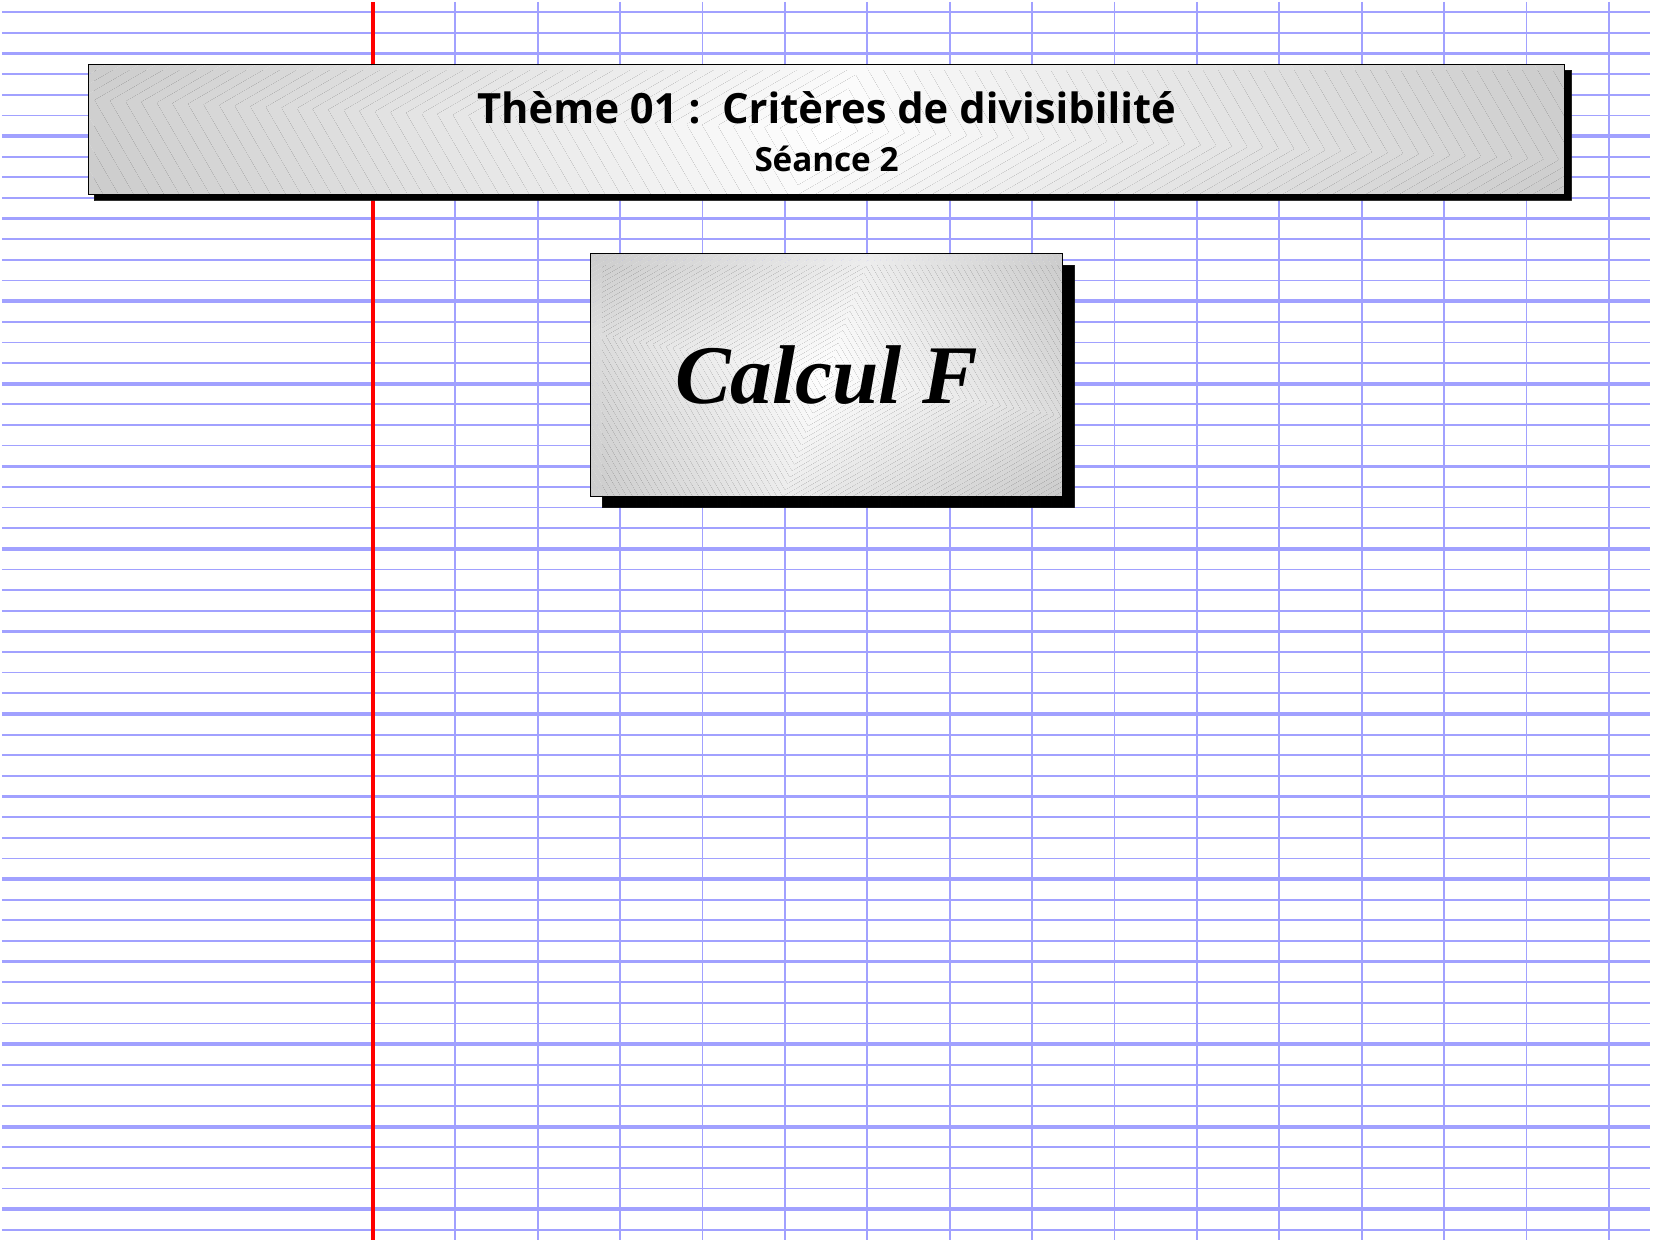

Thème 01 : Critères de divisibilité
Séance 2
Calcul F